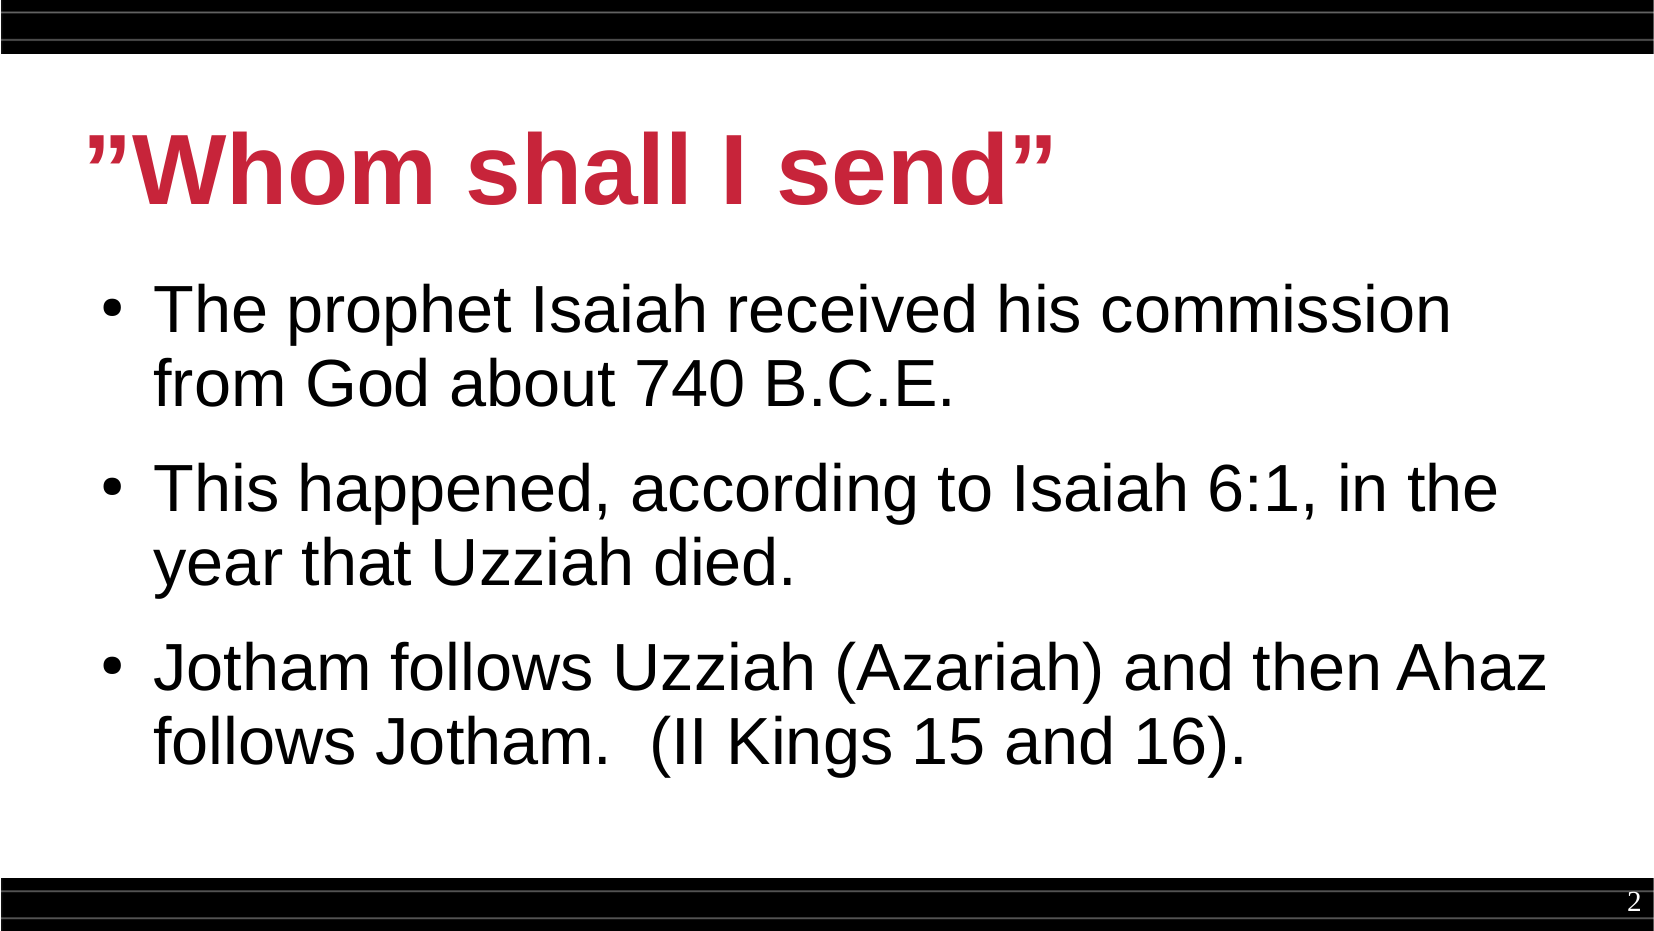

# ”Whom shall I send”
The prophet Isaiah received his commission from God about 740 B.C.E.
This happened, according to Isaiah 6:1, in the year that Uzziah died.
Jotham follows Uzziah (Azariah) and then Ahaz follows Jotham. (II Kings 15 and 16).